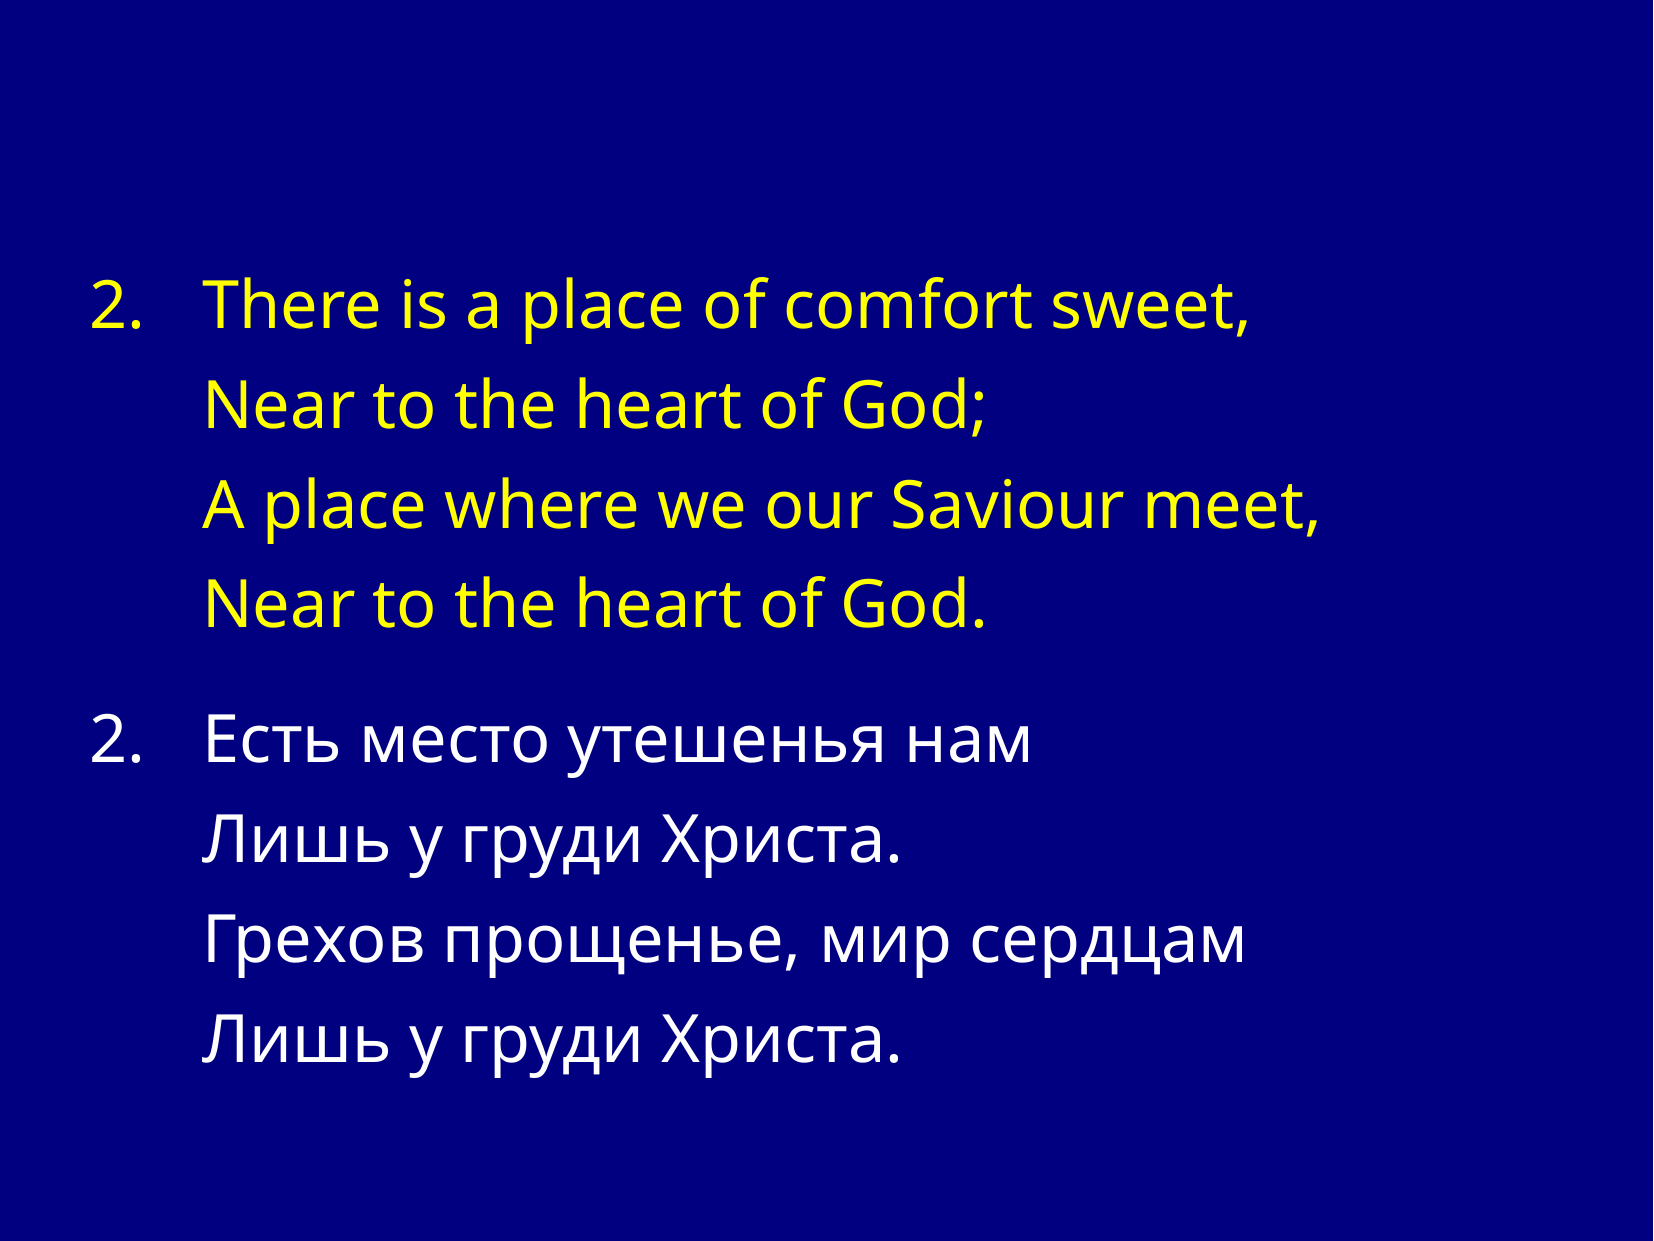

2.	There is a place of comfort sweet,
	Near to the heart of God;
	A place where we our Saviour meet,
	Near to the heart of God.
2.	Есть место утешенья нам
	Лишь у груди Христа.
	Грехов прощенье, мир сердцам
	Лишь у груди Христа.